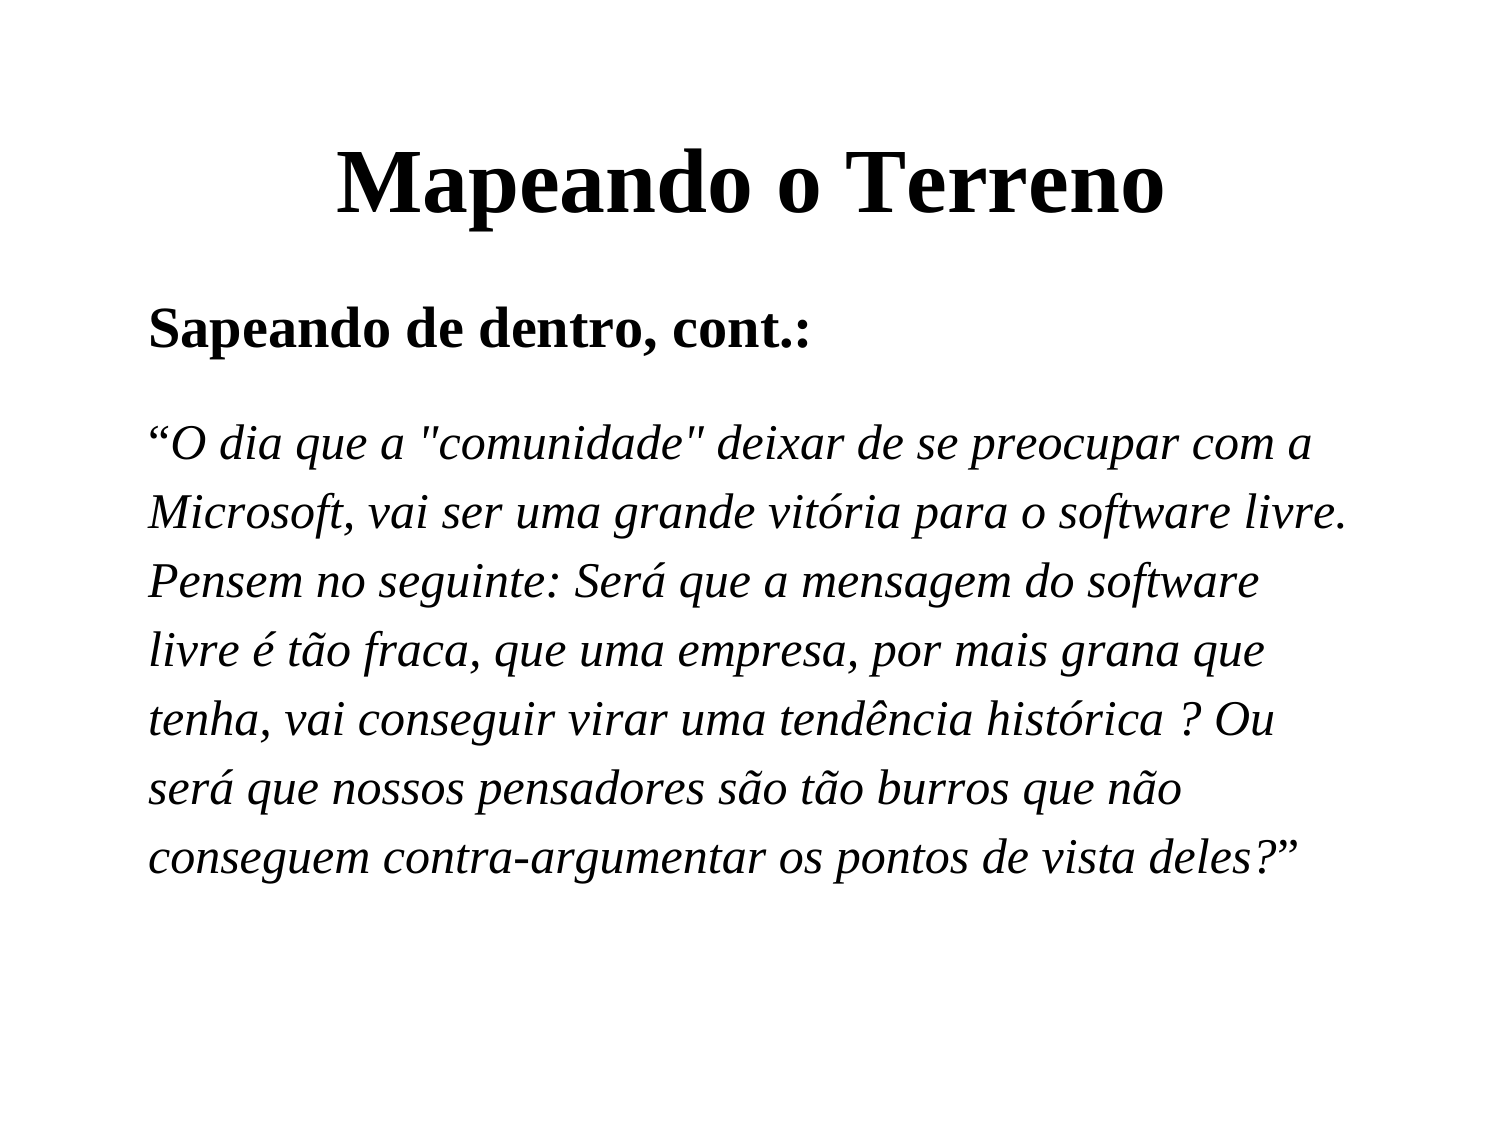

# Mapeando o Terreno
Sapeando de dentro, cont.:
“O dia que a "comunidade" deixar de se preocupar com a Microsoft, vai ser uma grande vitória para o software livre. Pensem no seguinte: Será que a mensagem do software livre é tão fraca, que uma empresa, por mais grana que tenha, vai conseguir virar uma tendência histórica ? Ou será que nossos pensadores são tão burros que não conseguem contra-argumentar os pontos de vista deles?”